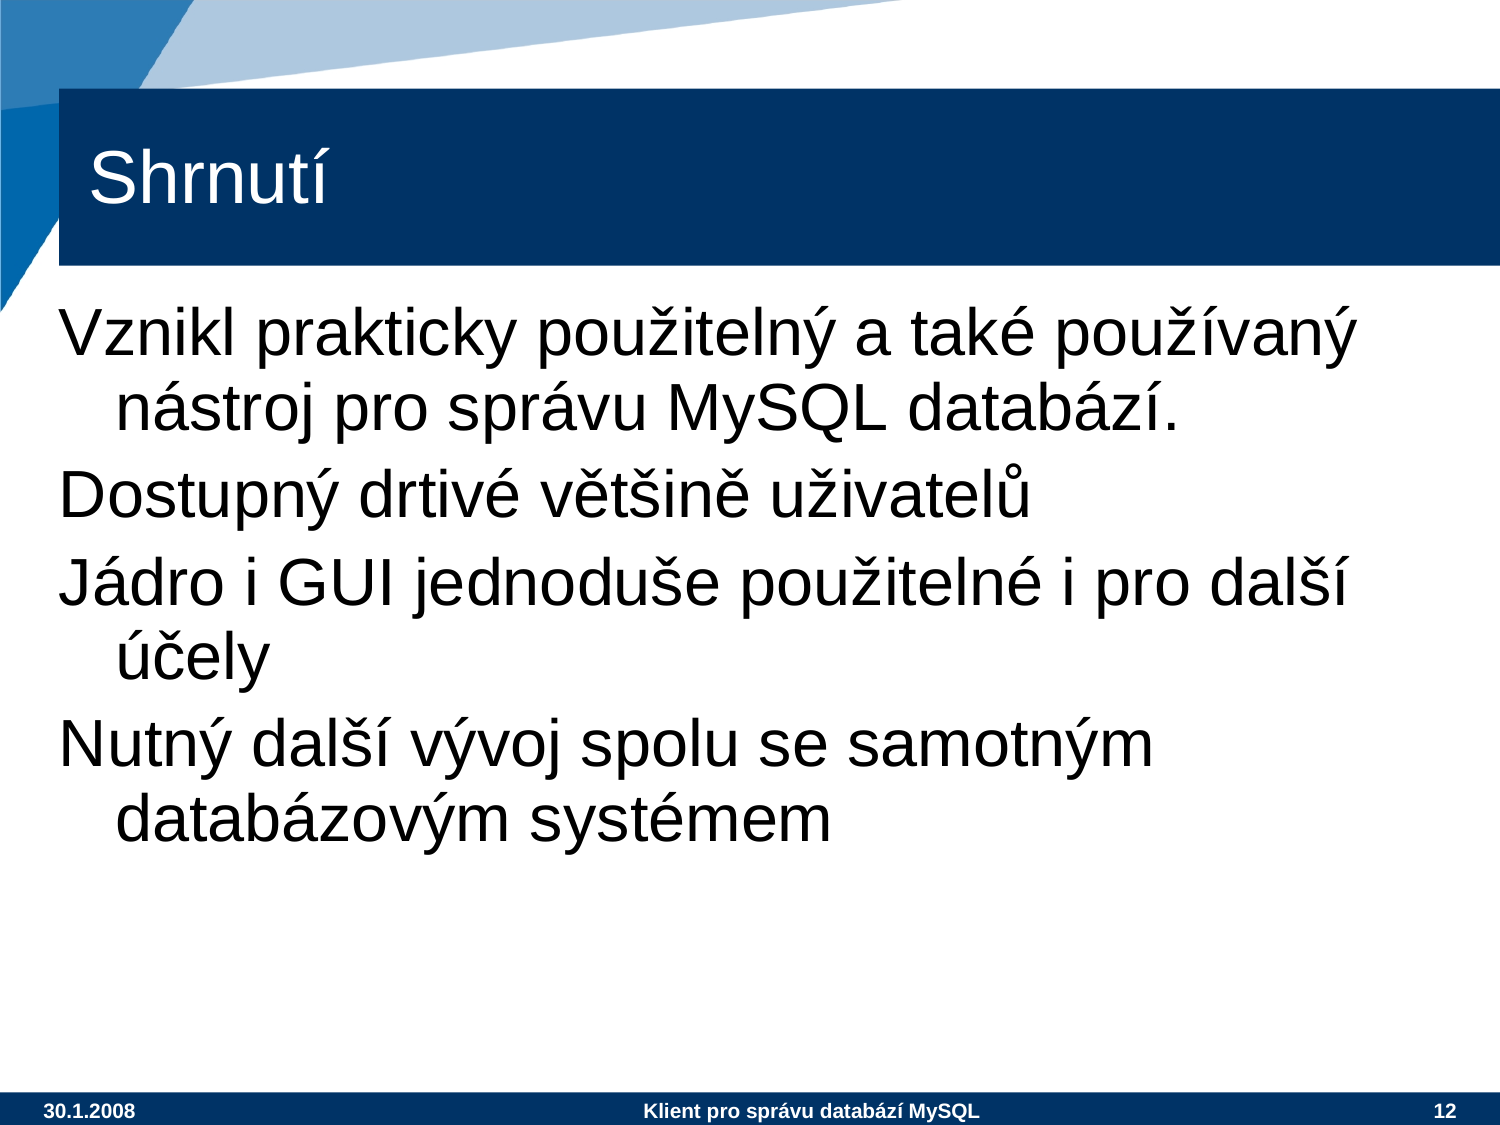

# Shrnutí
Vznikl prakticky použitelný a také používaný nástroj pro správu MySQL databází.
Dostupný drtivé většině uživatelů
Jádro i GUI jednoduše použitelné i pro další účely
Nutný další vývoj spolu se samotným databázovým systémem